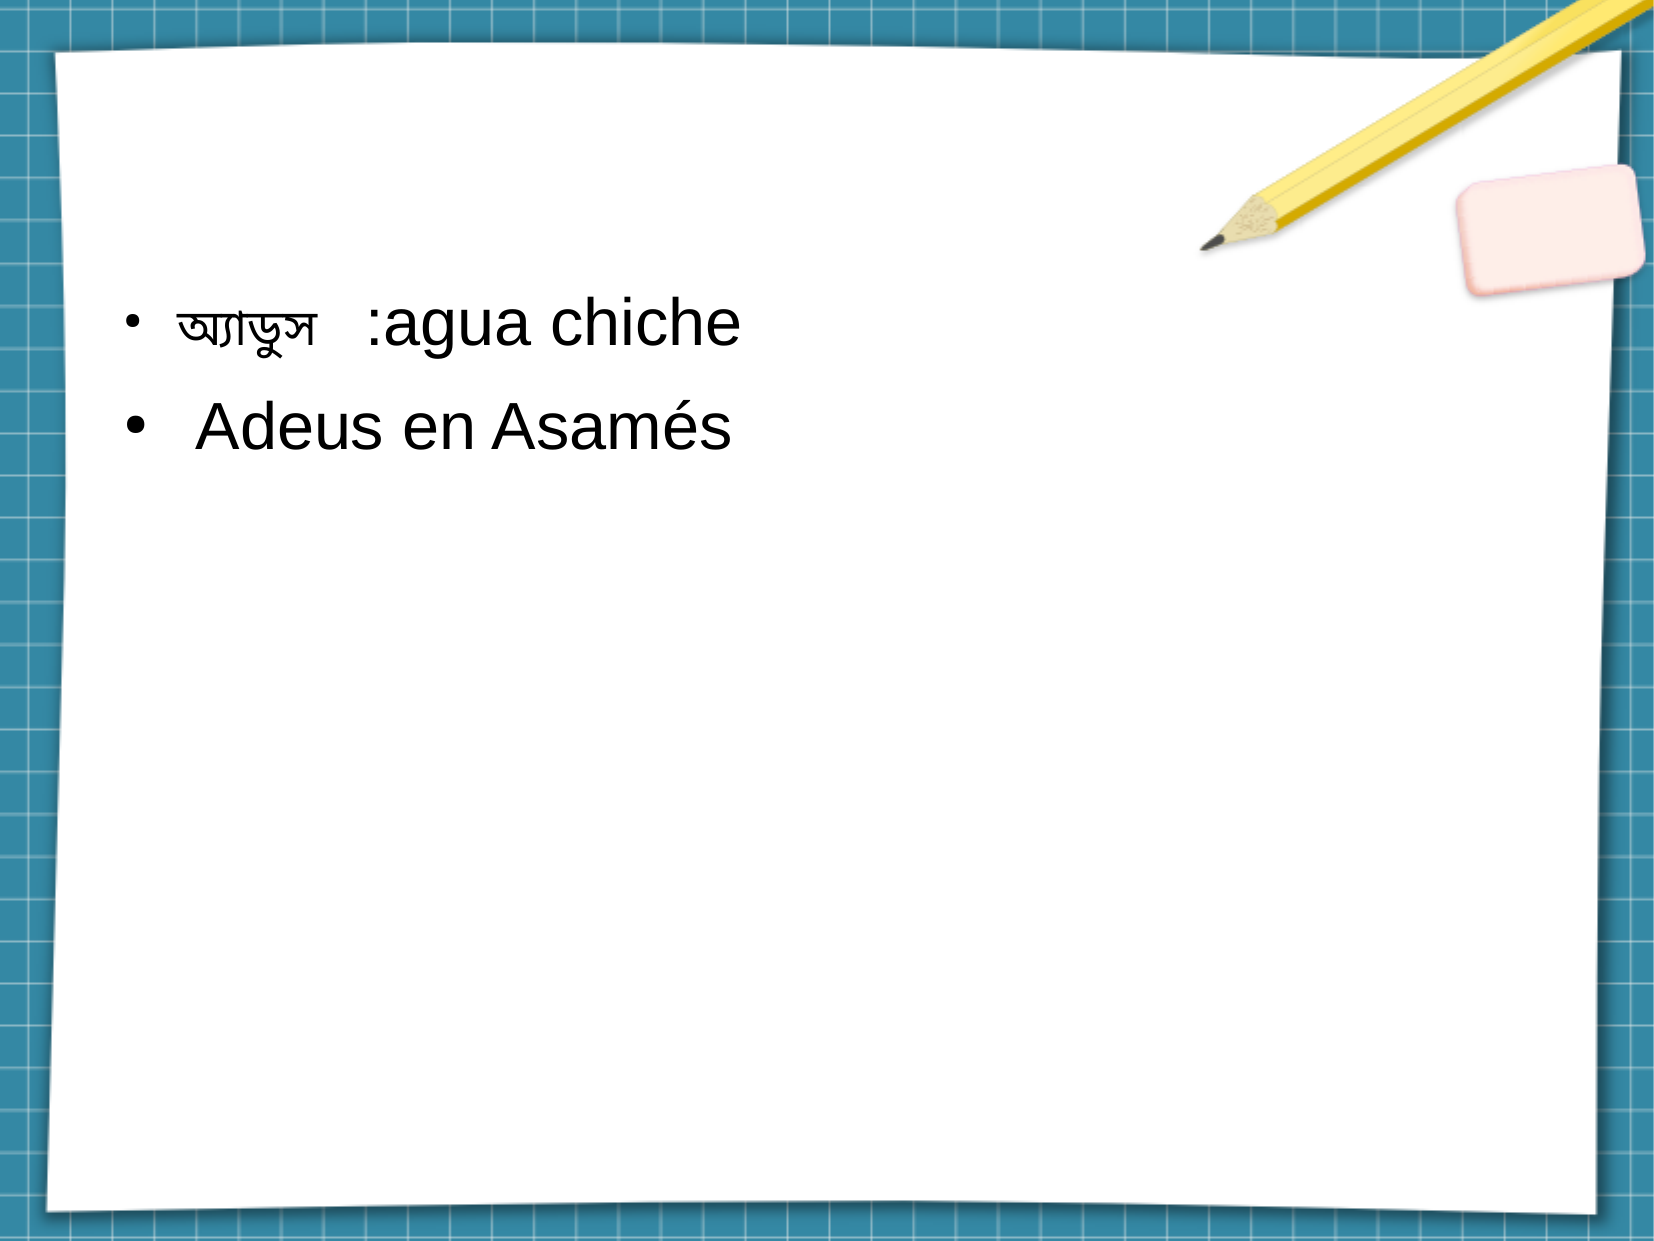

#
অ্যাডুস :agua chiche
 Adeus en Asamés